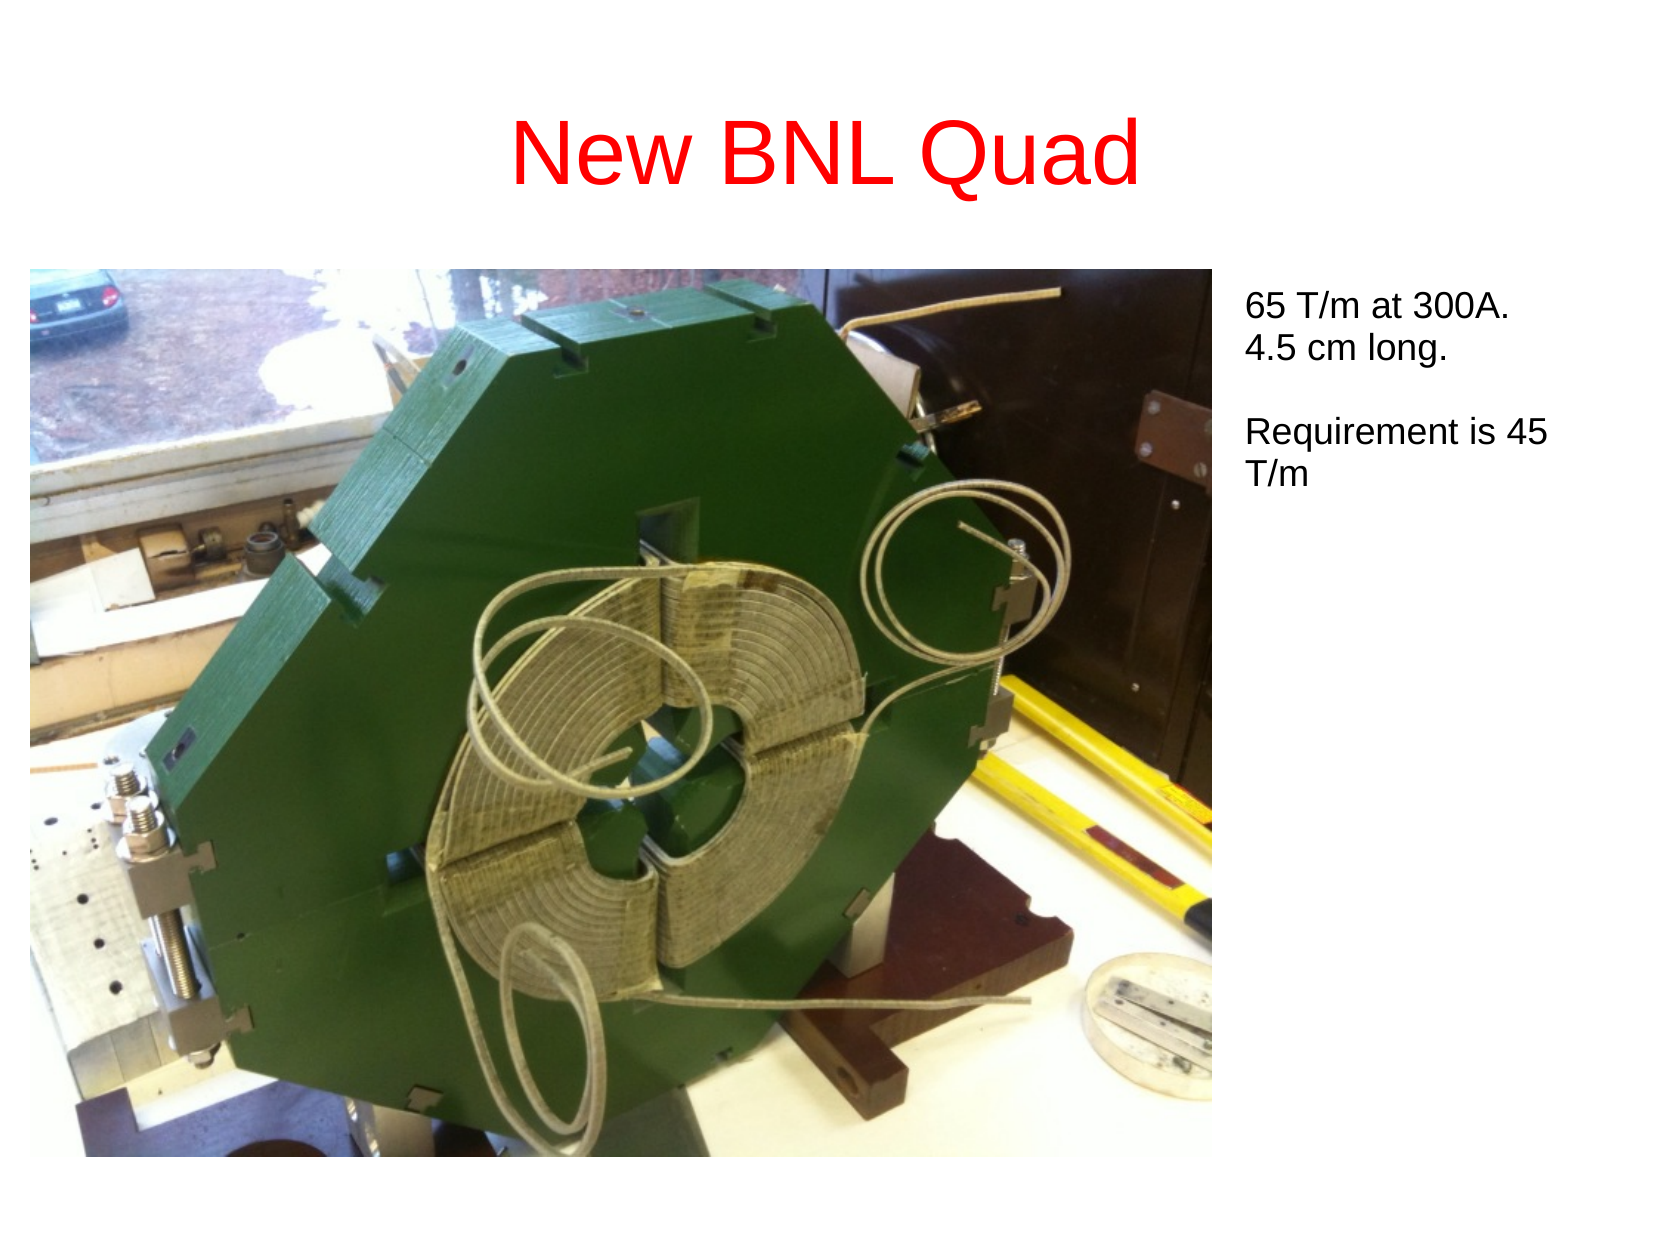

# New BNL Quad
65 T/m at 300A.
4.5 cm long.
Requirement is 45 T/m